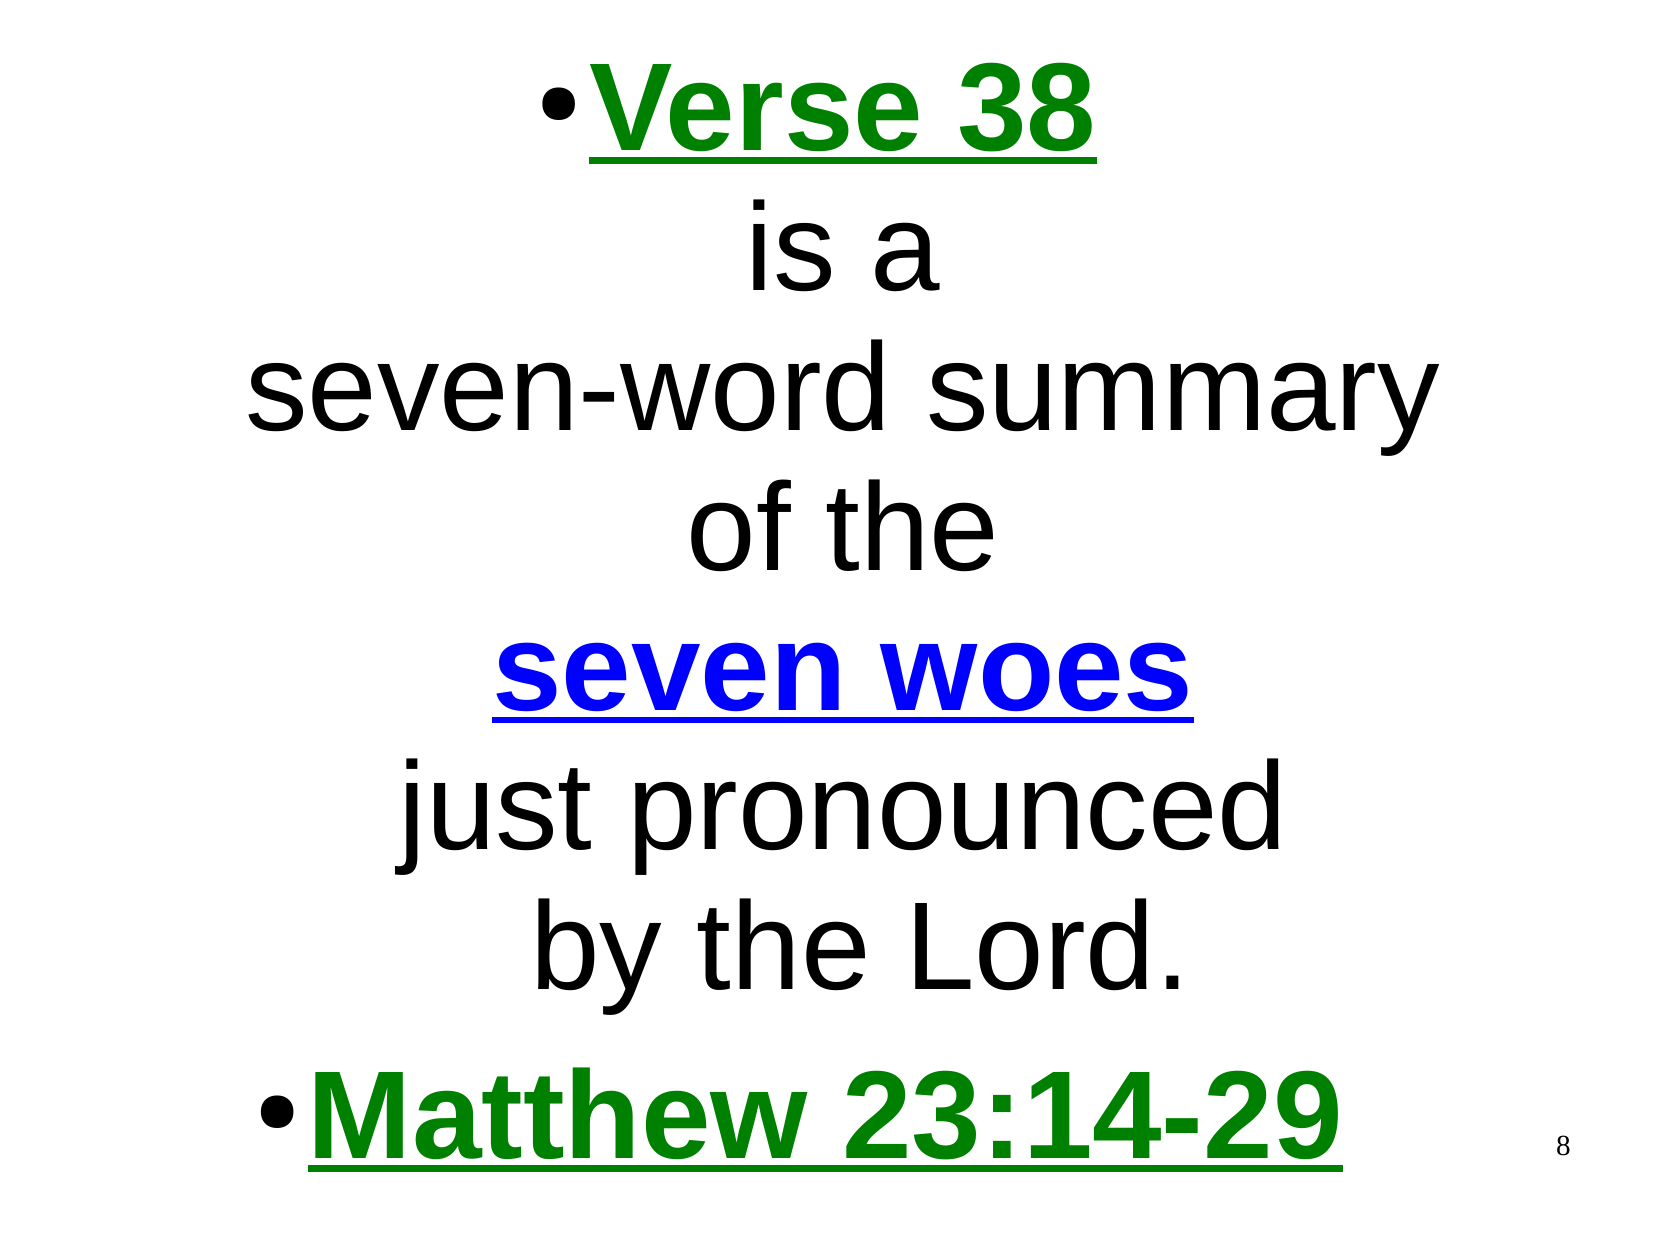

# Verse 38 is a seven-word summary of the seven woes just pronounced by the Lord.
Matthew 23:14-29
8